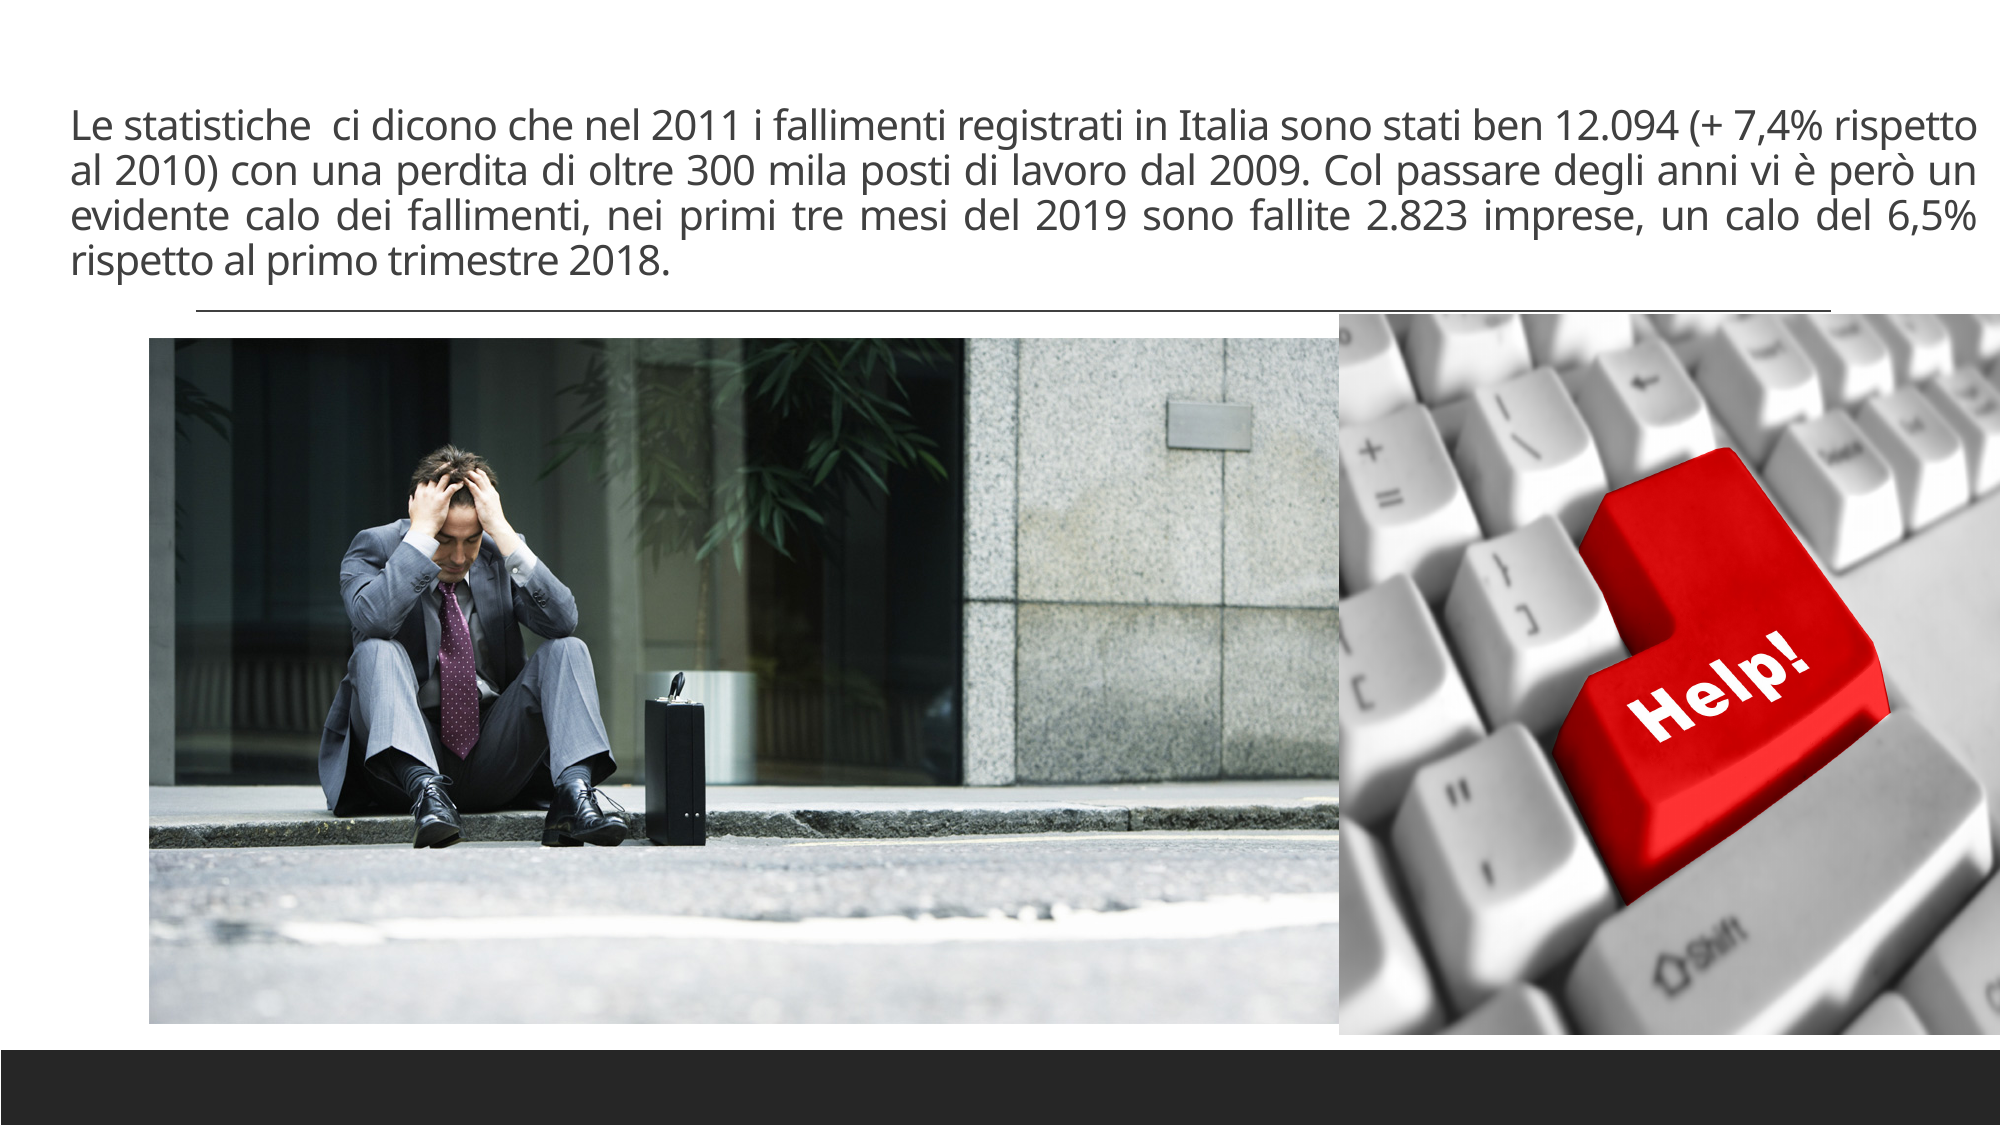

# Le statistiche ci dicono che nel 2011 i fallimenti registrati in Italia sono stati ben 12.094 (+ 7,4% rispetto al 2010) con una perdita di oltre 300 mila posti di lavoro dal 2009. Col passare degli anni vi è però un evidente calo dei fallimenti, nei primi tre mesi del 2019 sono fallite 2.823 imprese, un calo del 6,5% rispetto al primo trimestre 2018.